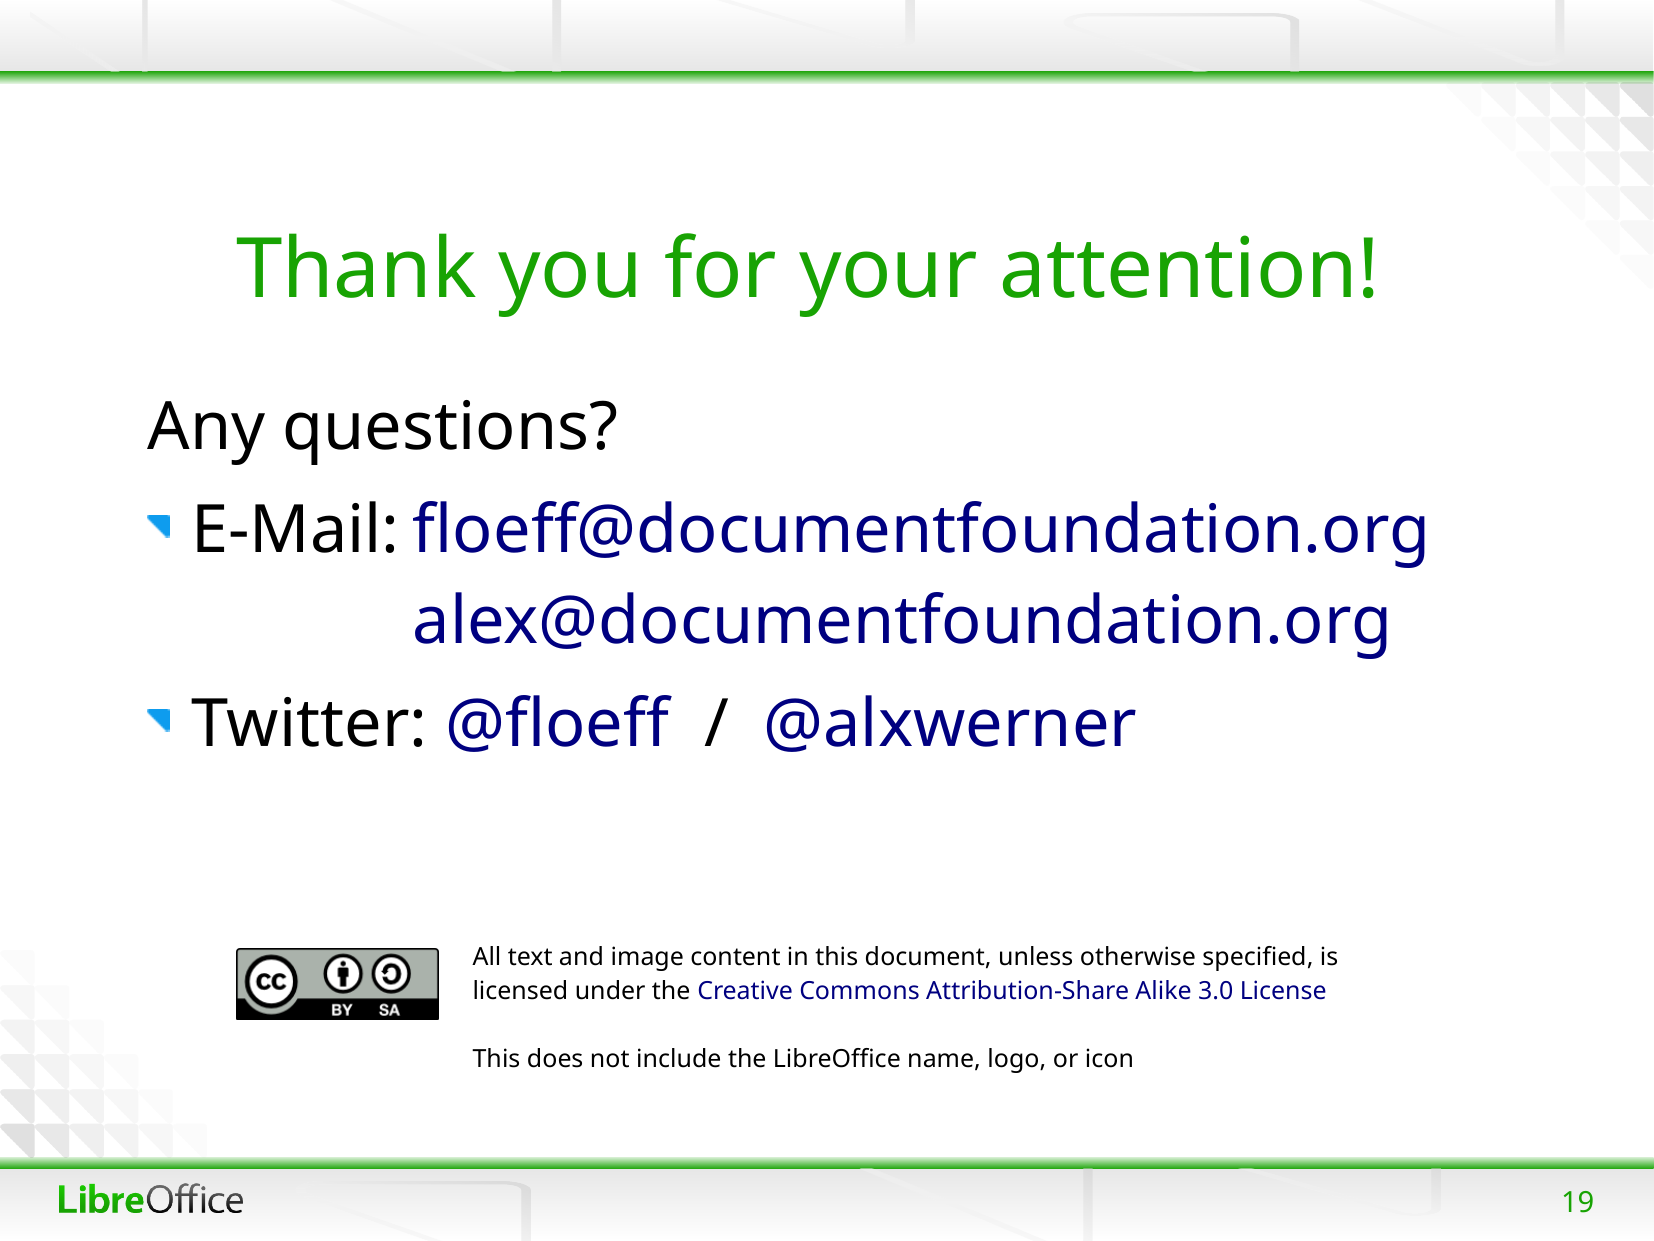

# Thank you for your attention!
Any questions?
E-Mail:	floeff@documentfoundation.org
			alex@documentfoundation.org
Twitter: @floeff / @alxwerner
19